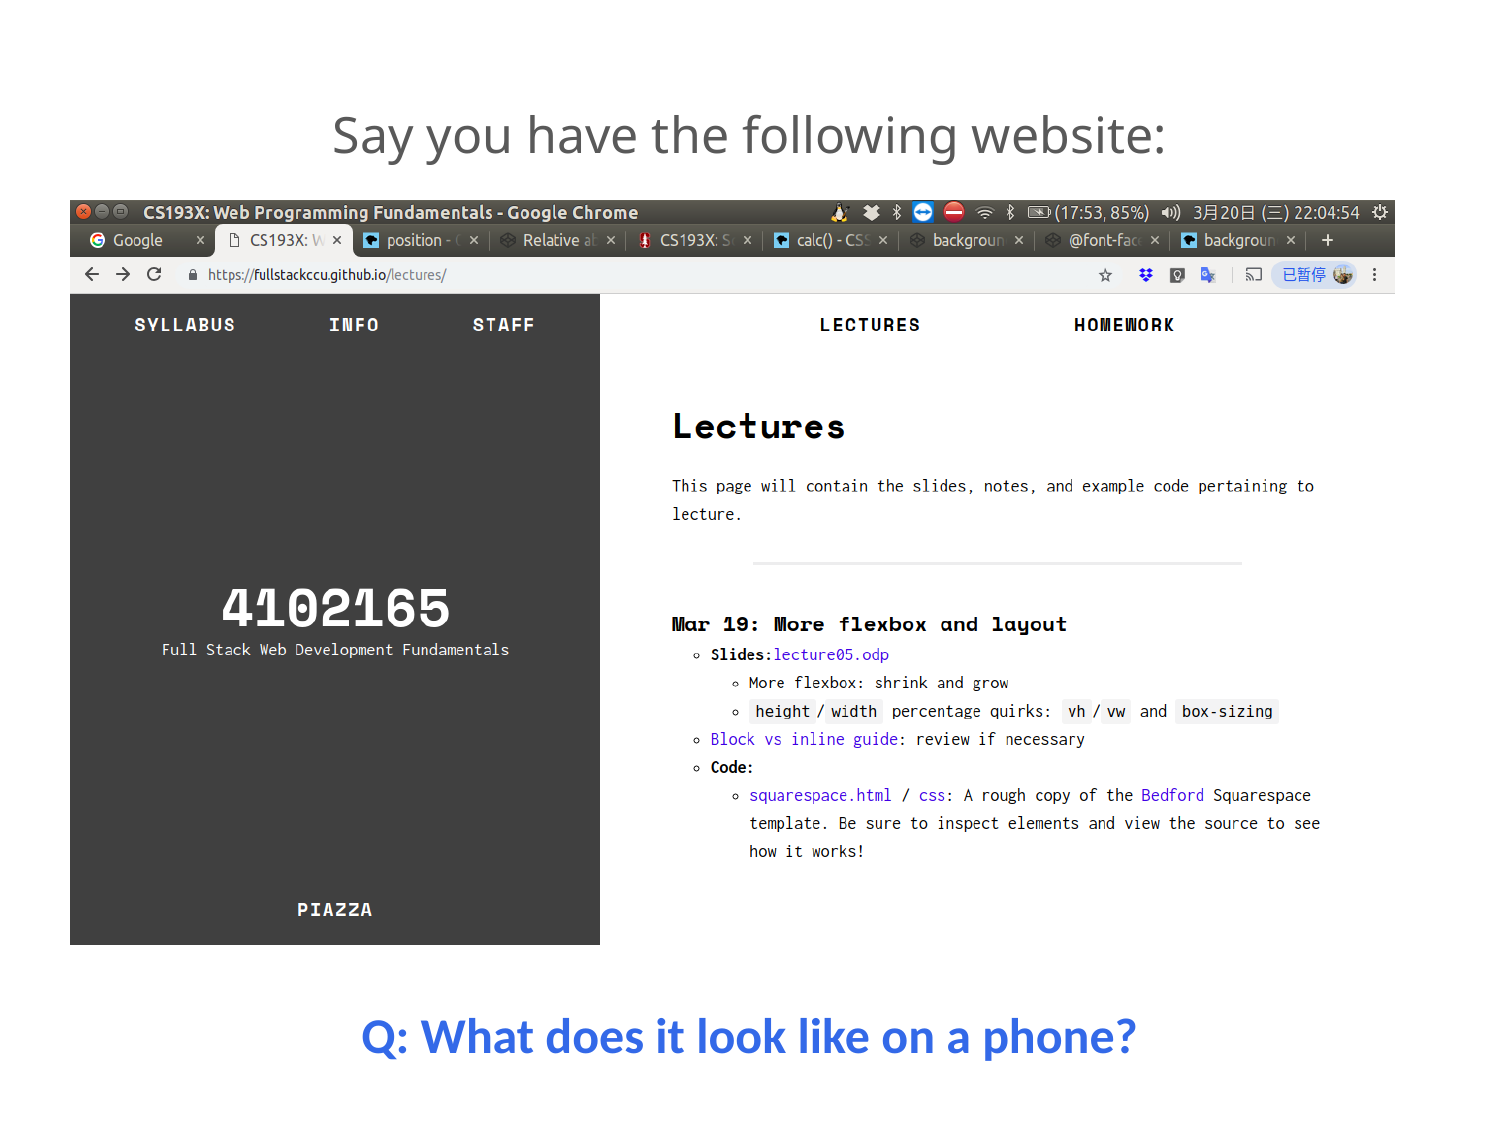

# Say you have the following website:
Q: What does it look like on a phone?